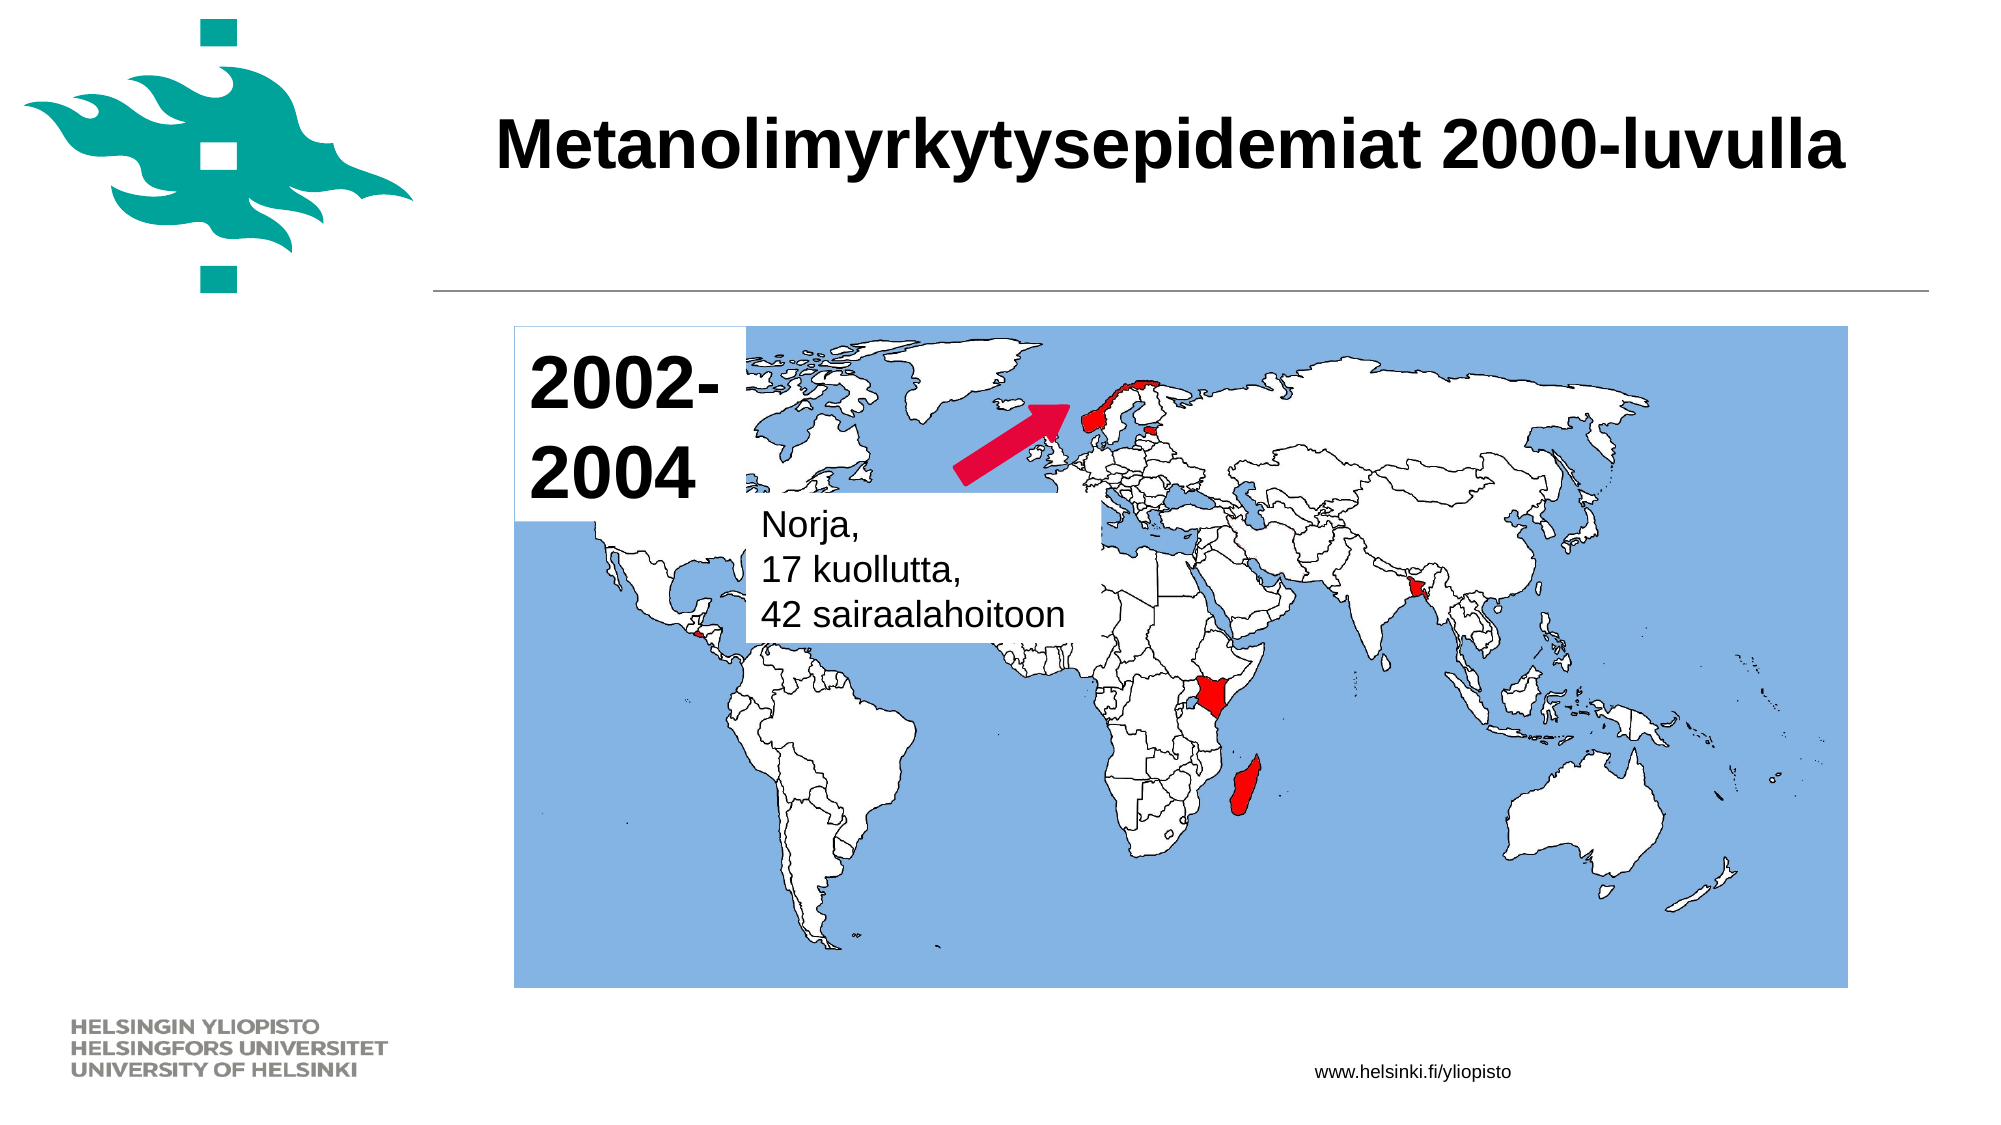

# Metanolimyrkytysepidemiat 2000-luvulla
2002-2004
Norja,
17 kuollutta,
42 sairaalahoitoon